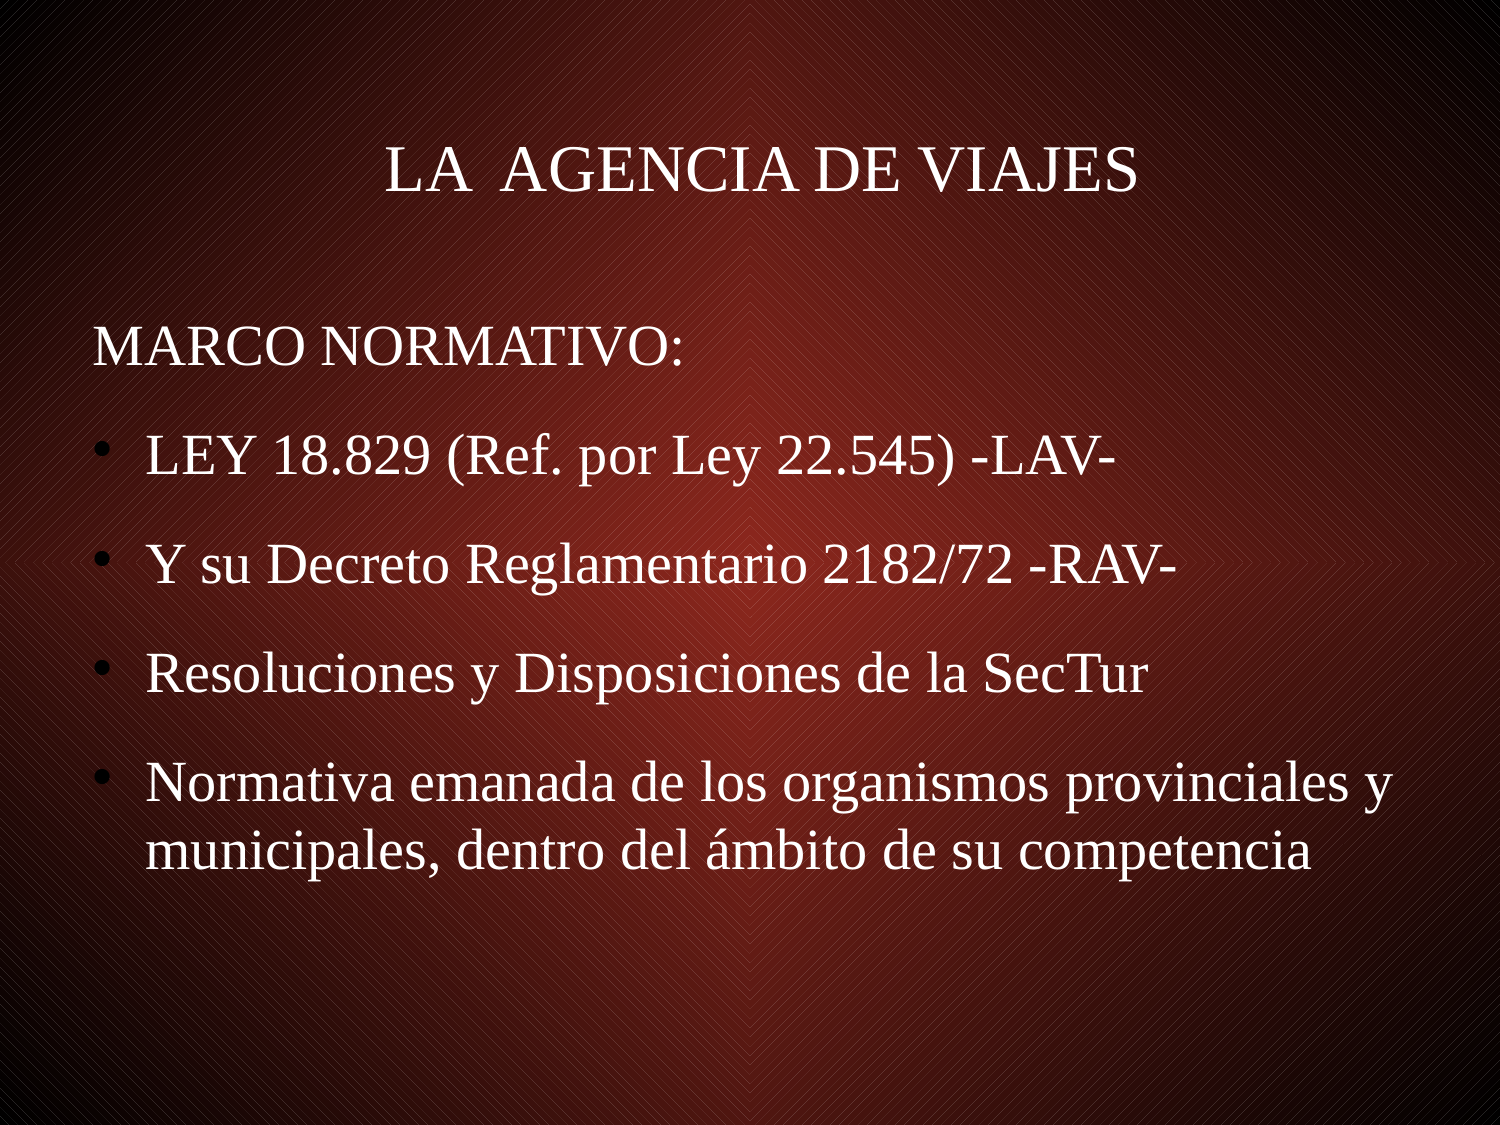

# LA AGENCIA DE VIAJES
MARCO NORMATIVO:
LEY 18.829 (Ref. por Ley 22.545) -LAV-
Y su Decreto Reglamentario 2182/72 -RAV-
Resoluciones y Disposiciones de la SecTur
Normativa emanada de los organismos provinciales y municipales, dentro del ámbito de su competencia